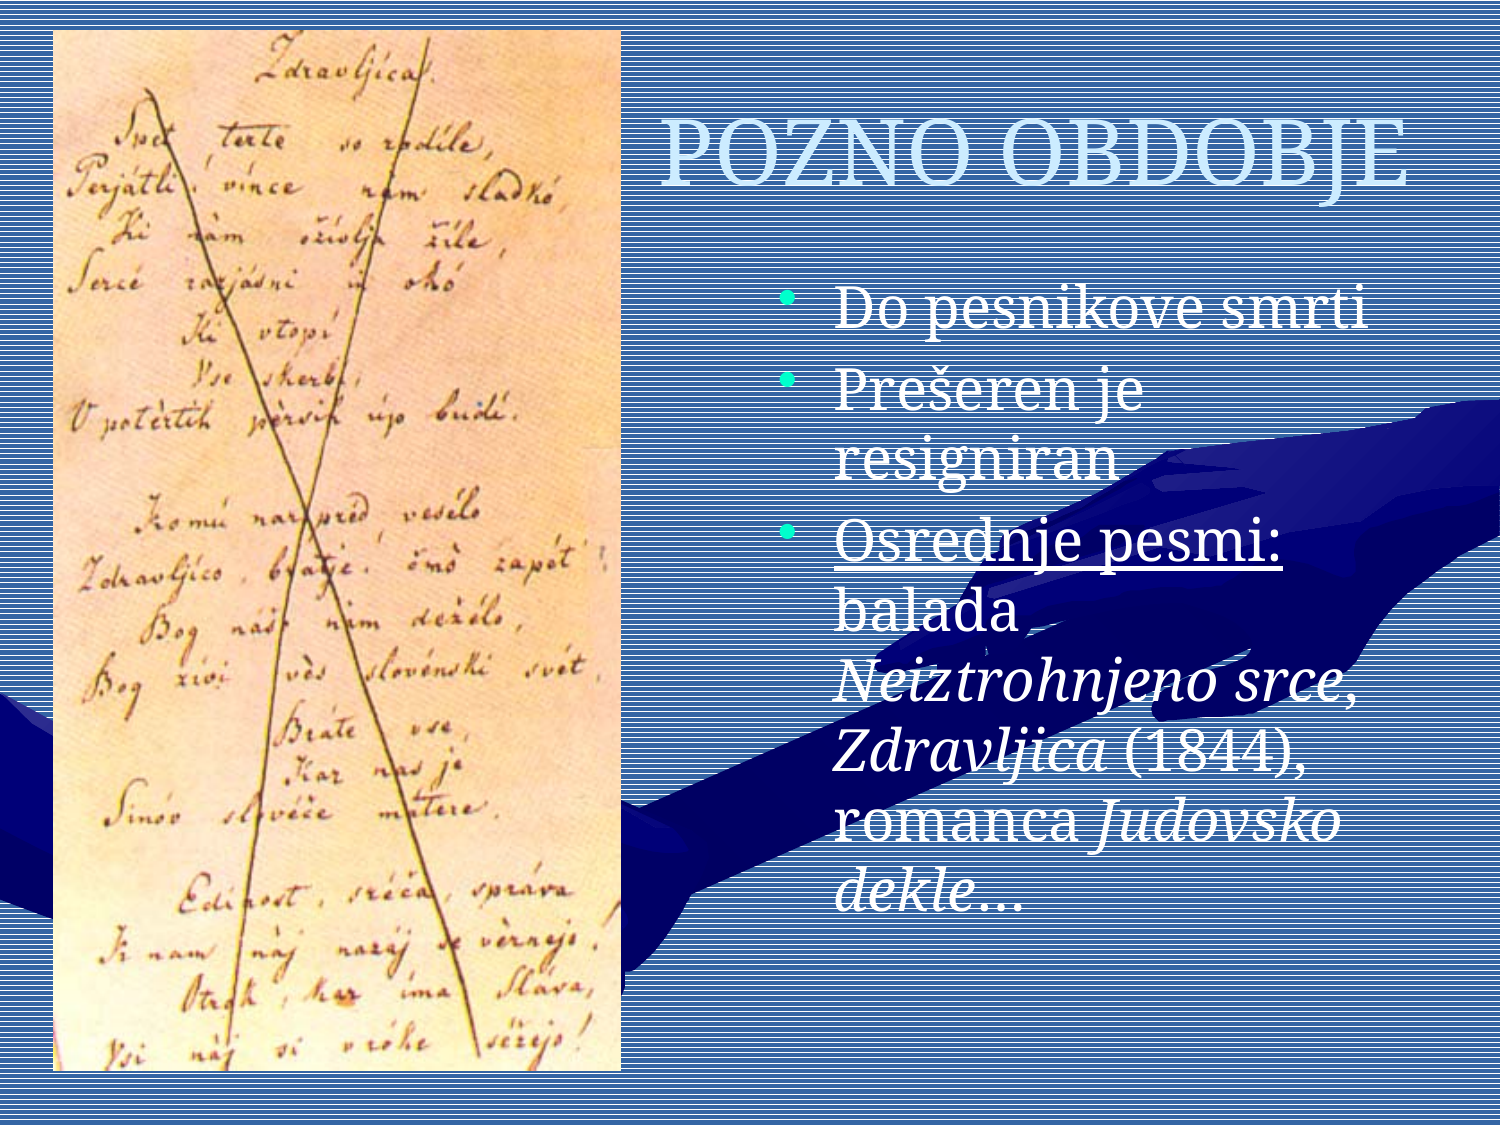

# POZNO OBDOBJE
Do pesnikove smrti
Prešeren je resigniran
Osrednje pesmi: balada Neiztrohnjeno srce, Zdravljica (1844), romanca Judovsko dekle…